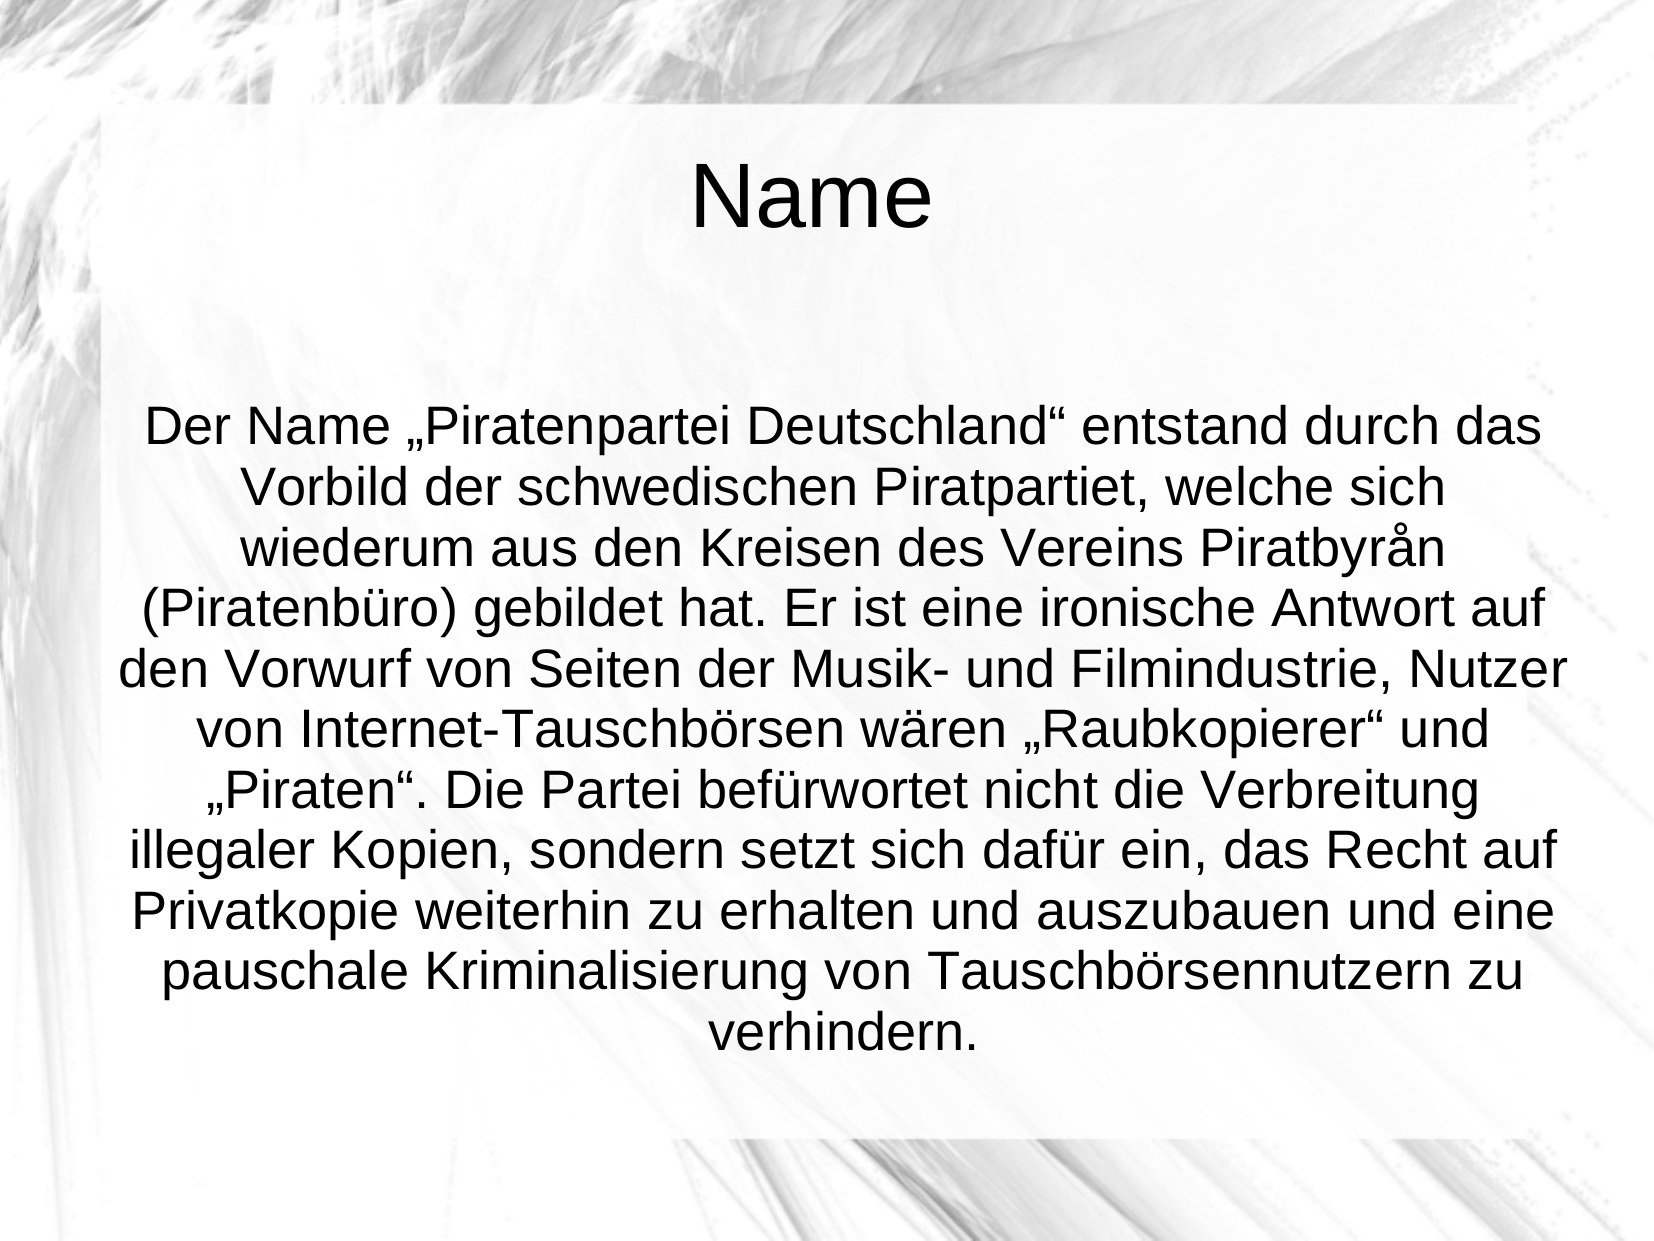

# Name
Der Name „Piratenpartei Deutschland“ entstand durch das Vorbild der schwedischen Piratpartiet, welche sich wiederum aus den Kreisen des Vereins Piratbyrån (Piratenbüro) gebildet hat. Er ist eine ironische Antwort auf den Vorwurf von Seiten der Musik- und Filmindustrie, Nutzer von Internet-Tauschbörsen wären „Raubkopierer“ und „Piraten“. Die Partei befürwortet nicht die Verbreitung illegaler Kopien, sondern setzt sich dafür ein, das Recht auf Privatkopie weiterhin zu erhalten und auszubauen und eine pauschale Kriminalisierung von Tauschbörsennutzern zu verhindern.